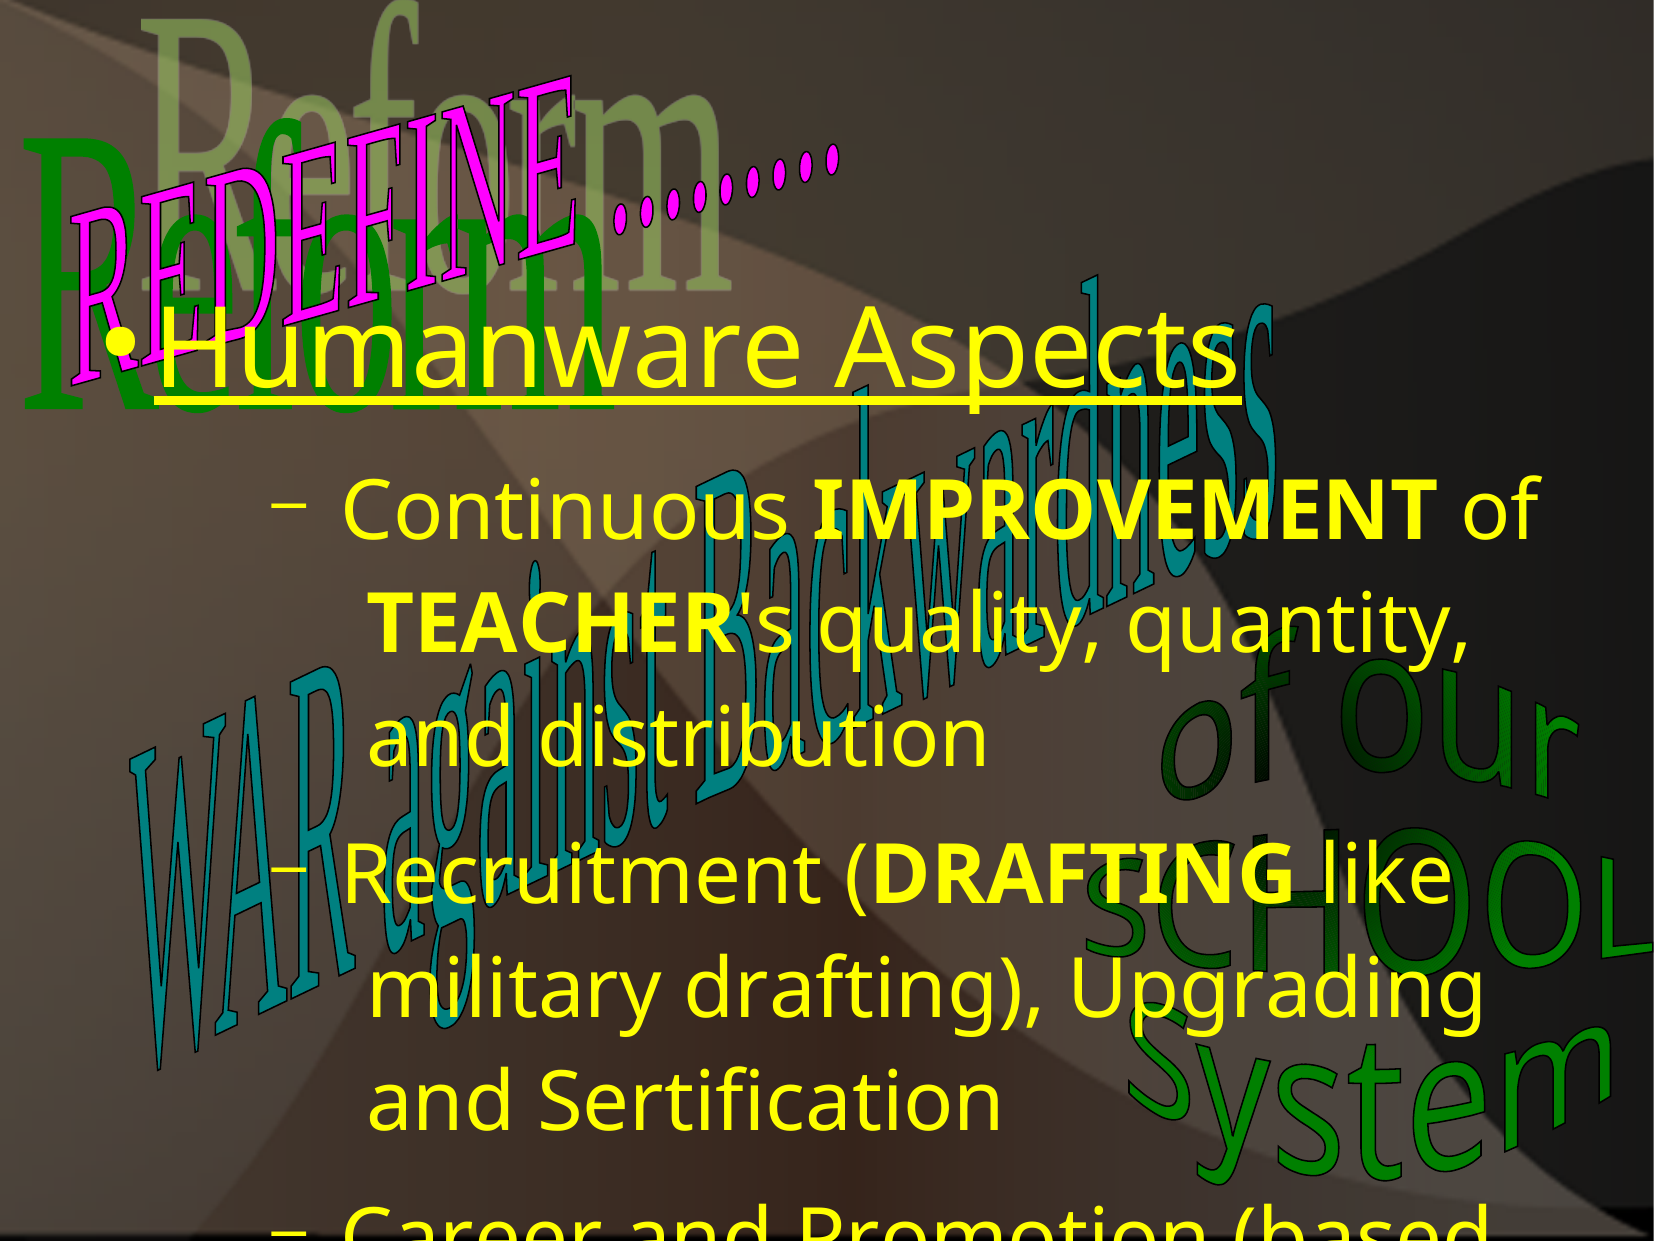

REDEFINE .........
Reform
WAR against Backwardness
# Humanware Aspects
 Continuous IMPROVEMENT of TEACHER's quality, quantity, and distribution
 Recruitment (DRAFTING like military drafting), Upgrading and Sertification
 Career and Promotion (based on HONESTY and TRUST)
of our
SCHOOL
System